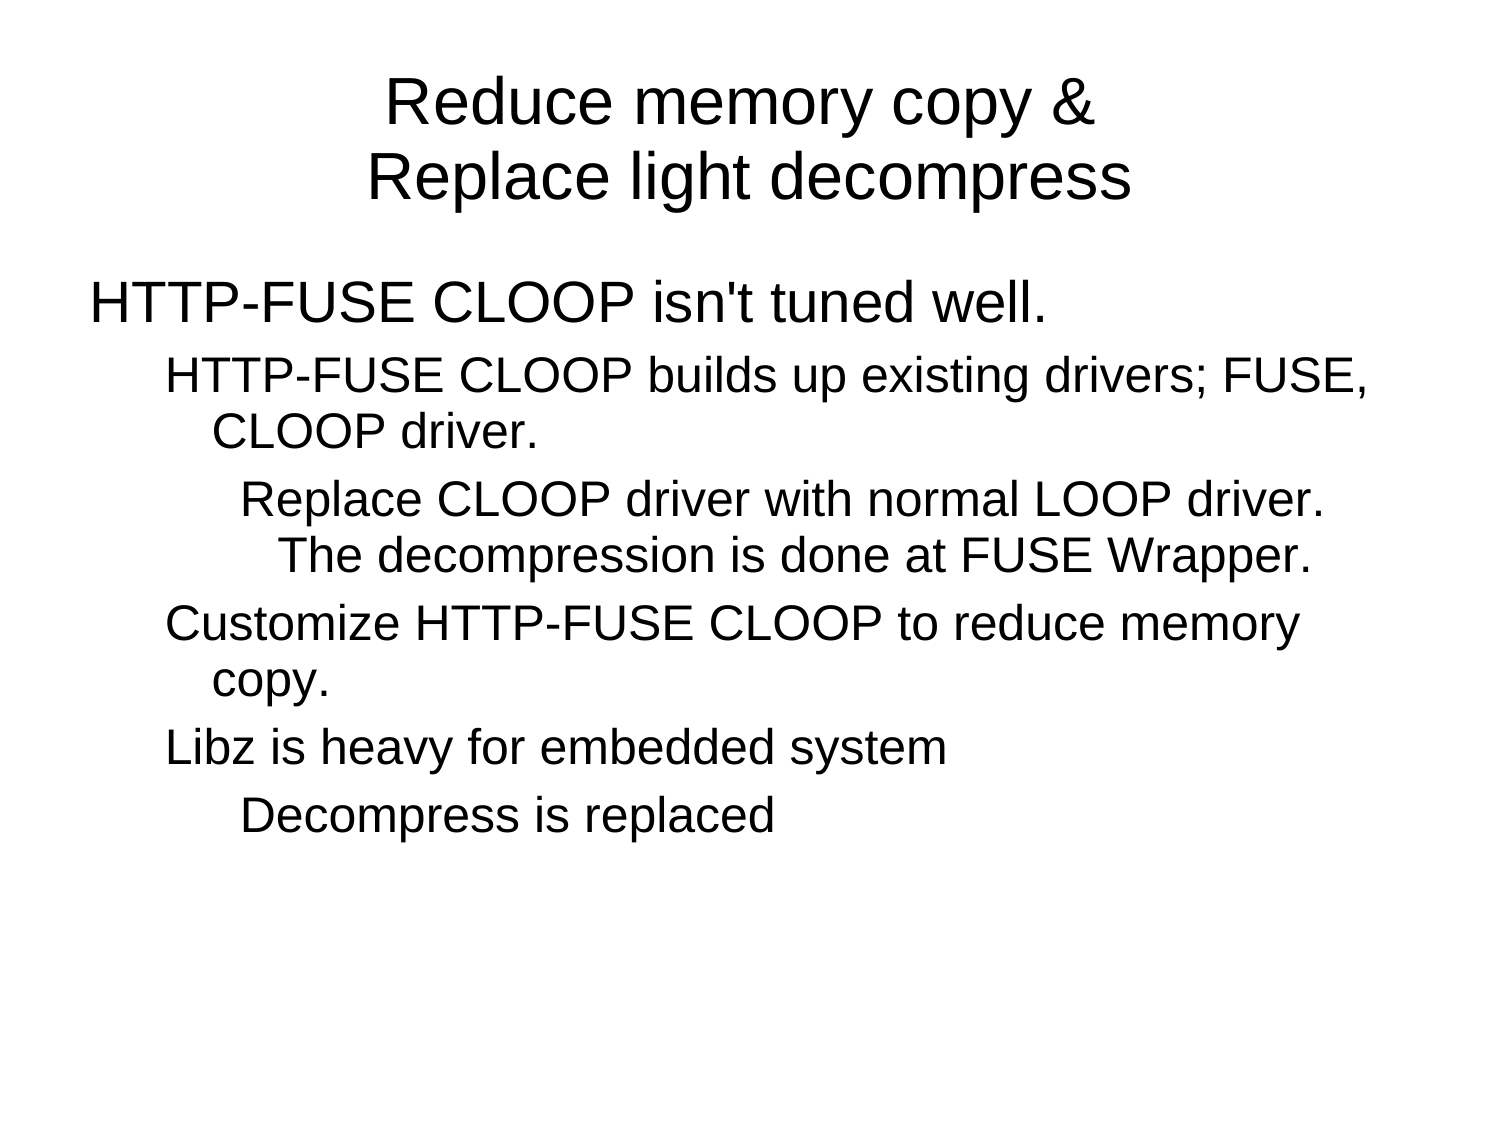

# Reduce memory copy & Replace light decompress
HTTP-FUSE CLOOP isn't tuned well.
HTTP-FUSE CLOOP builds up existing drivers; FUSE, CLOOP driver.
Replace CLOOP driver with normal LOOP driver. The decompression is done at FUSE Wrapper.
Customize HTTP-FUSE CLOOP to reduce memory copy.
Libz is heavy for embedded system
Decompress is replaced